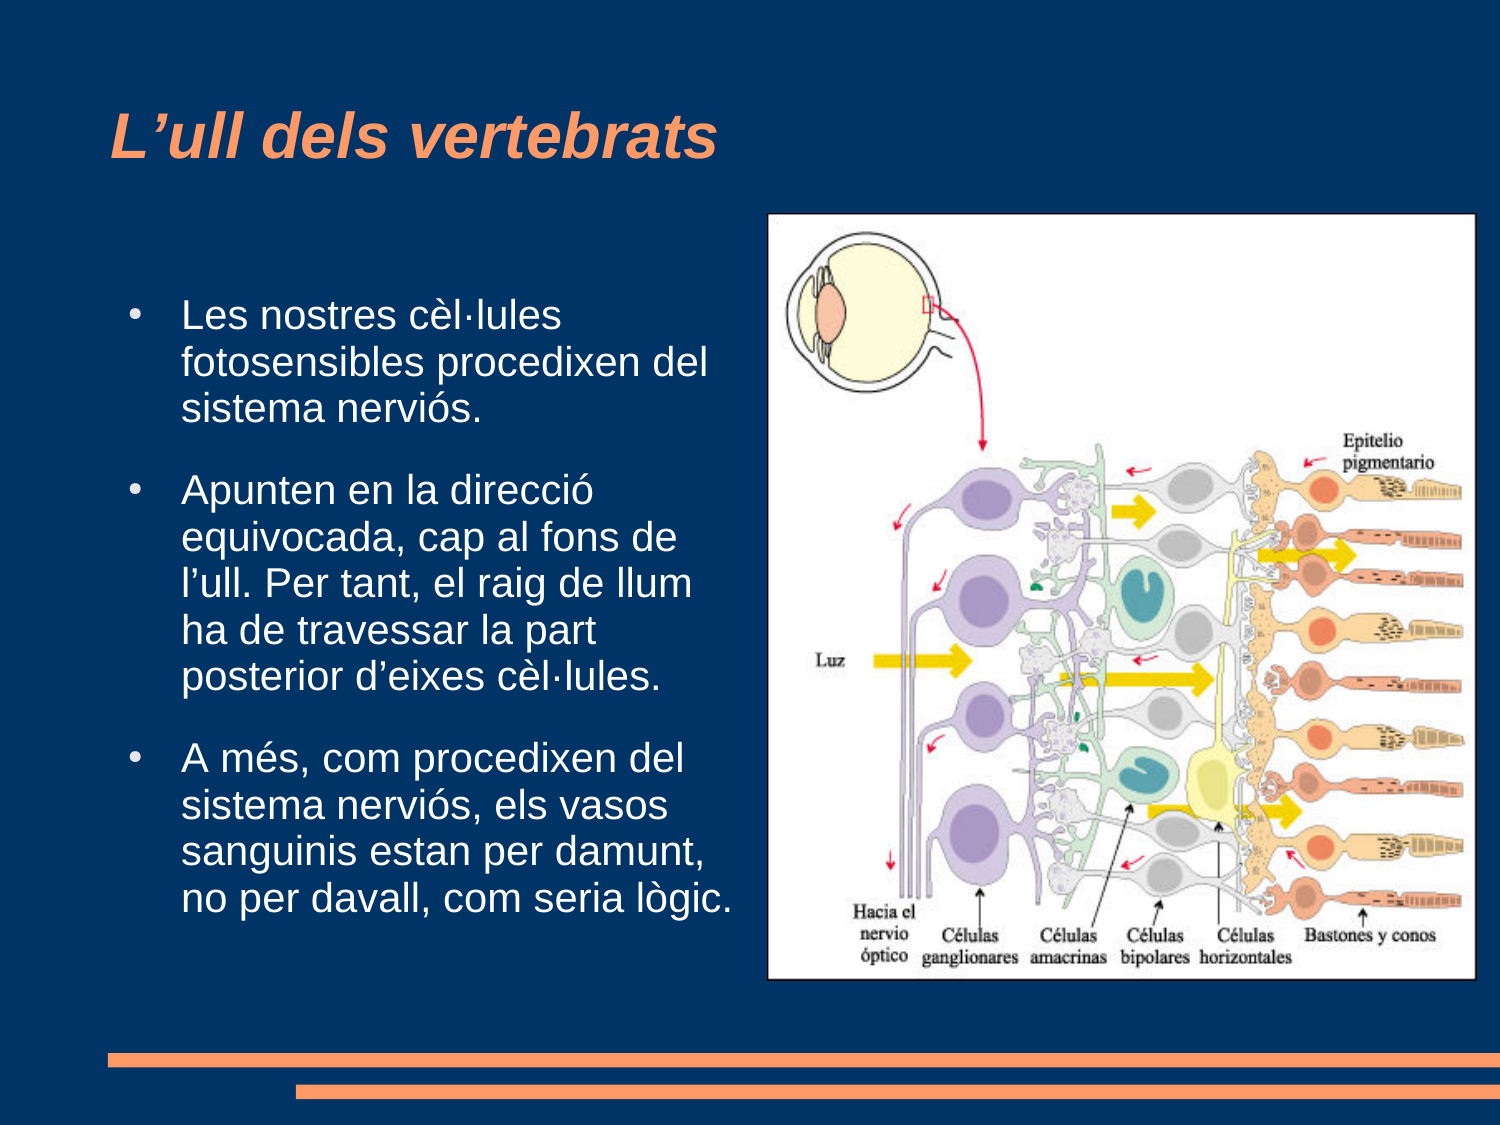

# L’ull dels vertebrats
Les nostres cèl·lules fotosensibles procedixen del sistema nerviós.
Apunten en la direcció equivocada, cap al fons de l’ull. Per tant, el raig de llum ha de travessar la part posterior d’eixes cèl·lules.
A més, com procedixen del sistema nerviós, els vasos sanguinis estan per damunt, no per davall, com seria lògic.